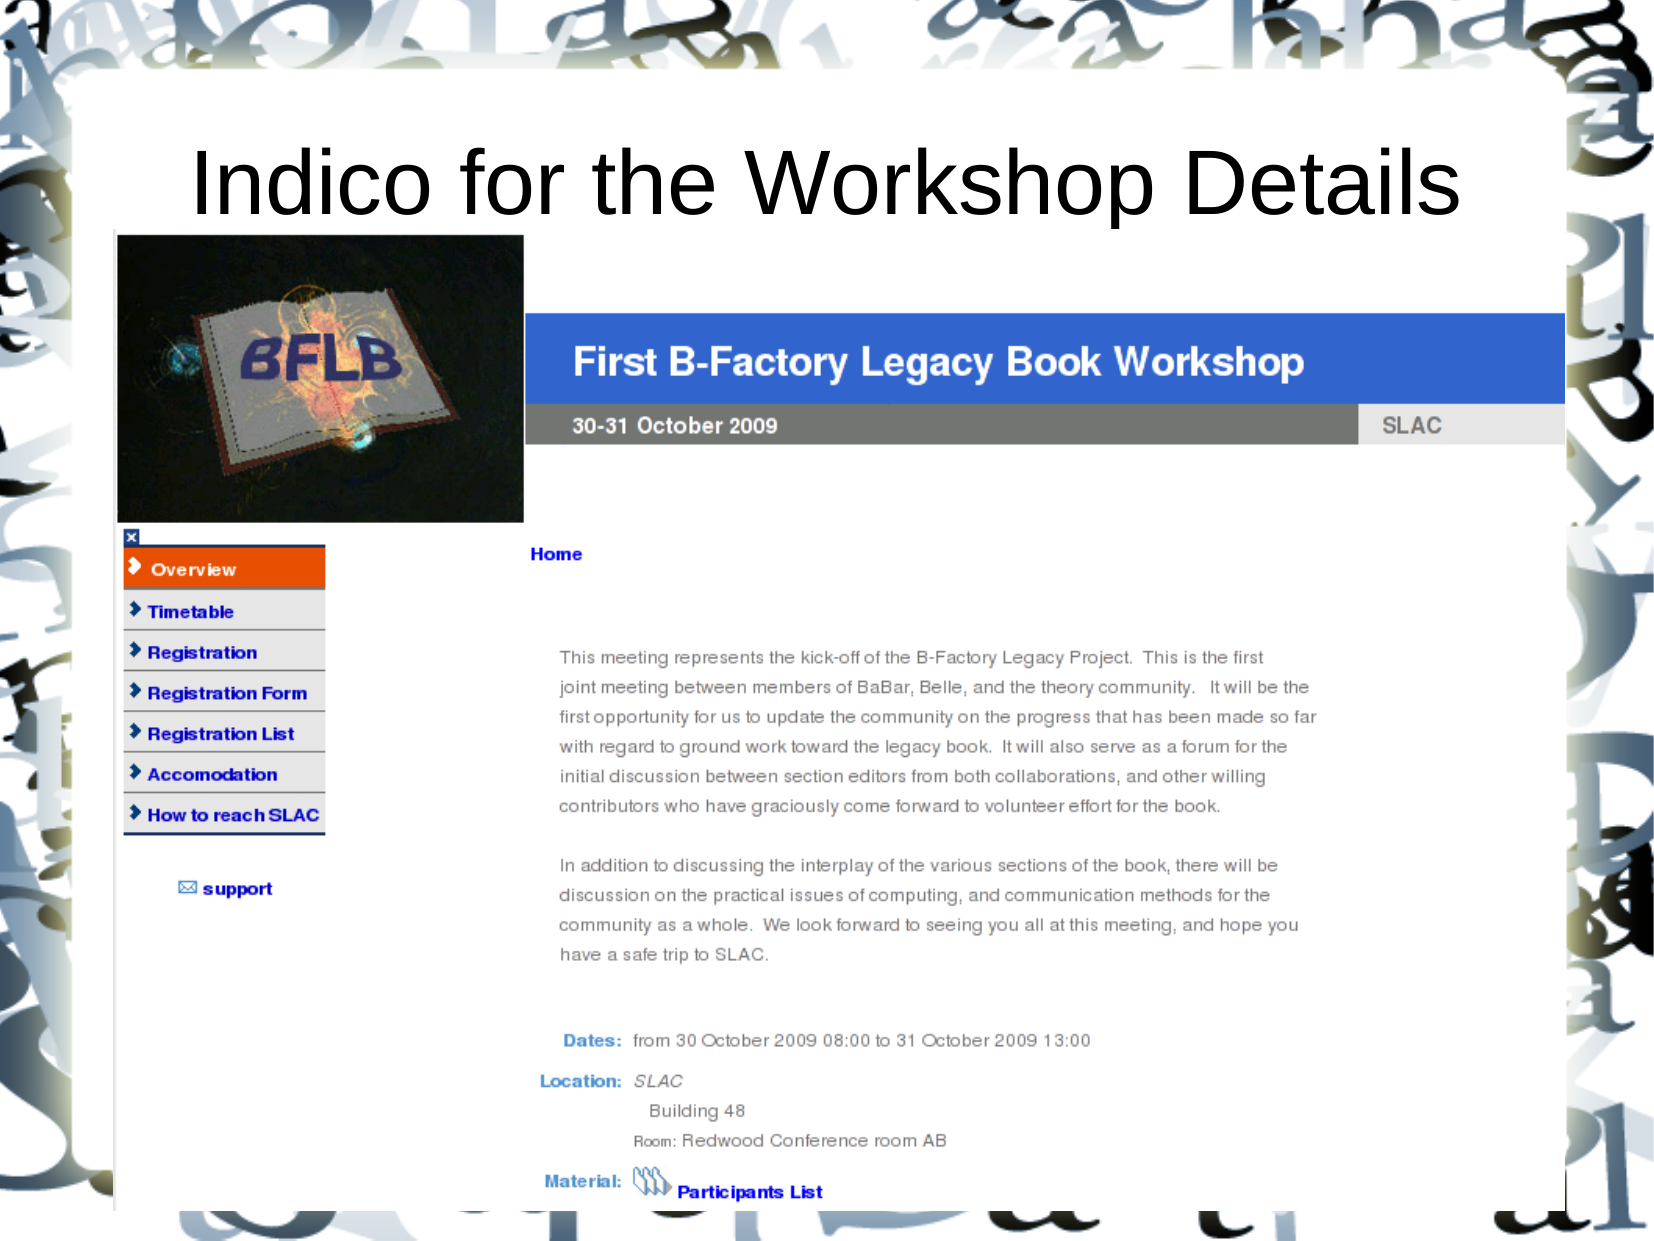

# Indico for the Workshop Details
6